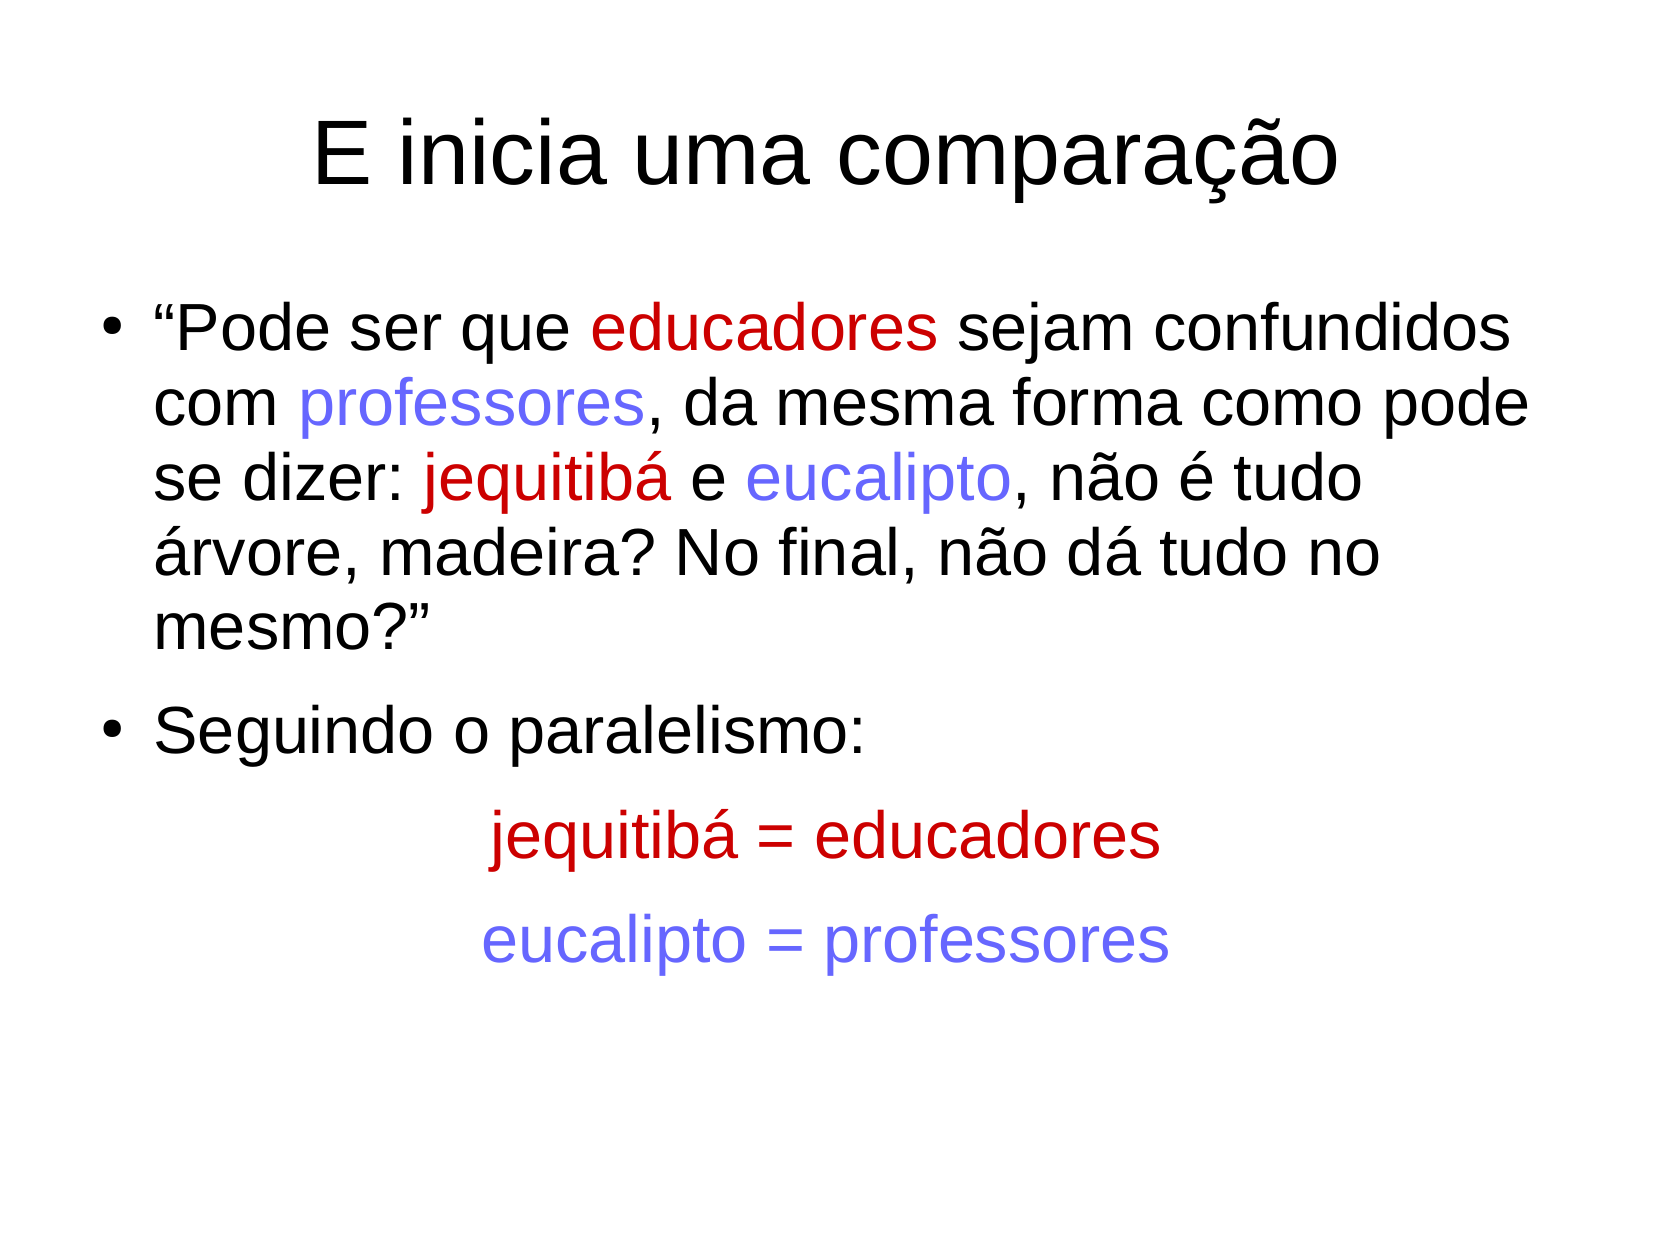

# E inicia uma comparação
“Pode ser que educadores sejam confundidos com professores, da mesma forma como pode se dizer: jequitibá e eucalipto, não é tudo árvore, madeira? No final, não dá tudo no mesmo?”
Seguindo o paralelismo:
jequitibá = educadores
eucalipto = professores